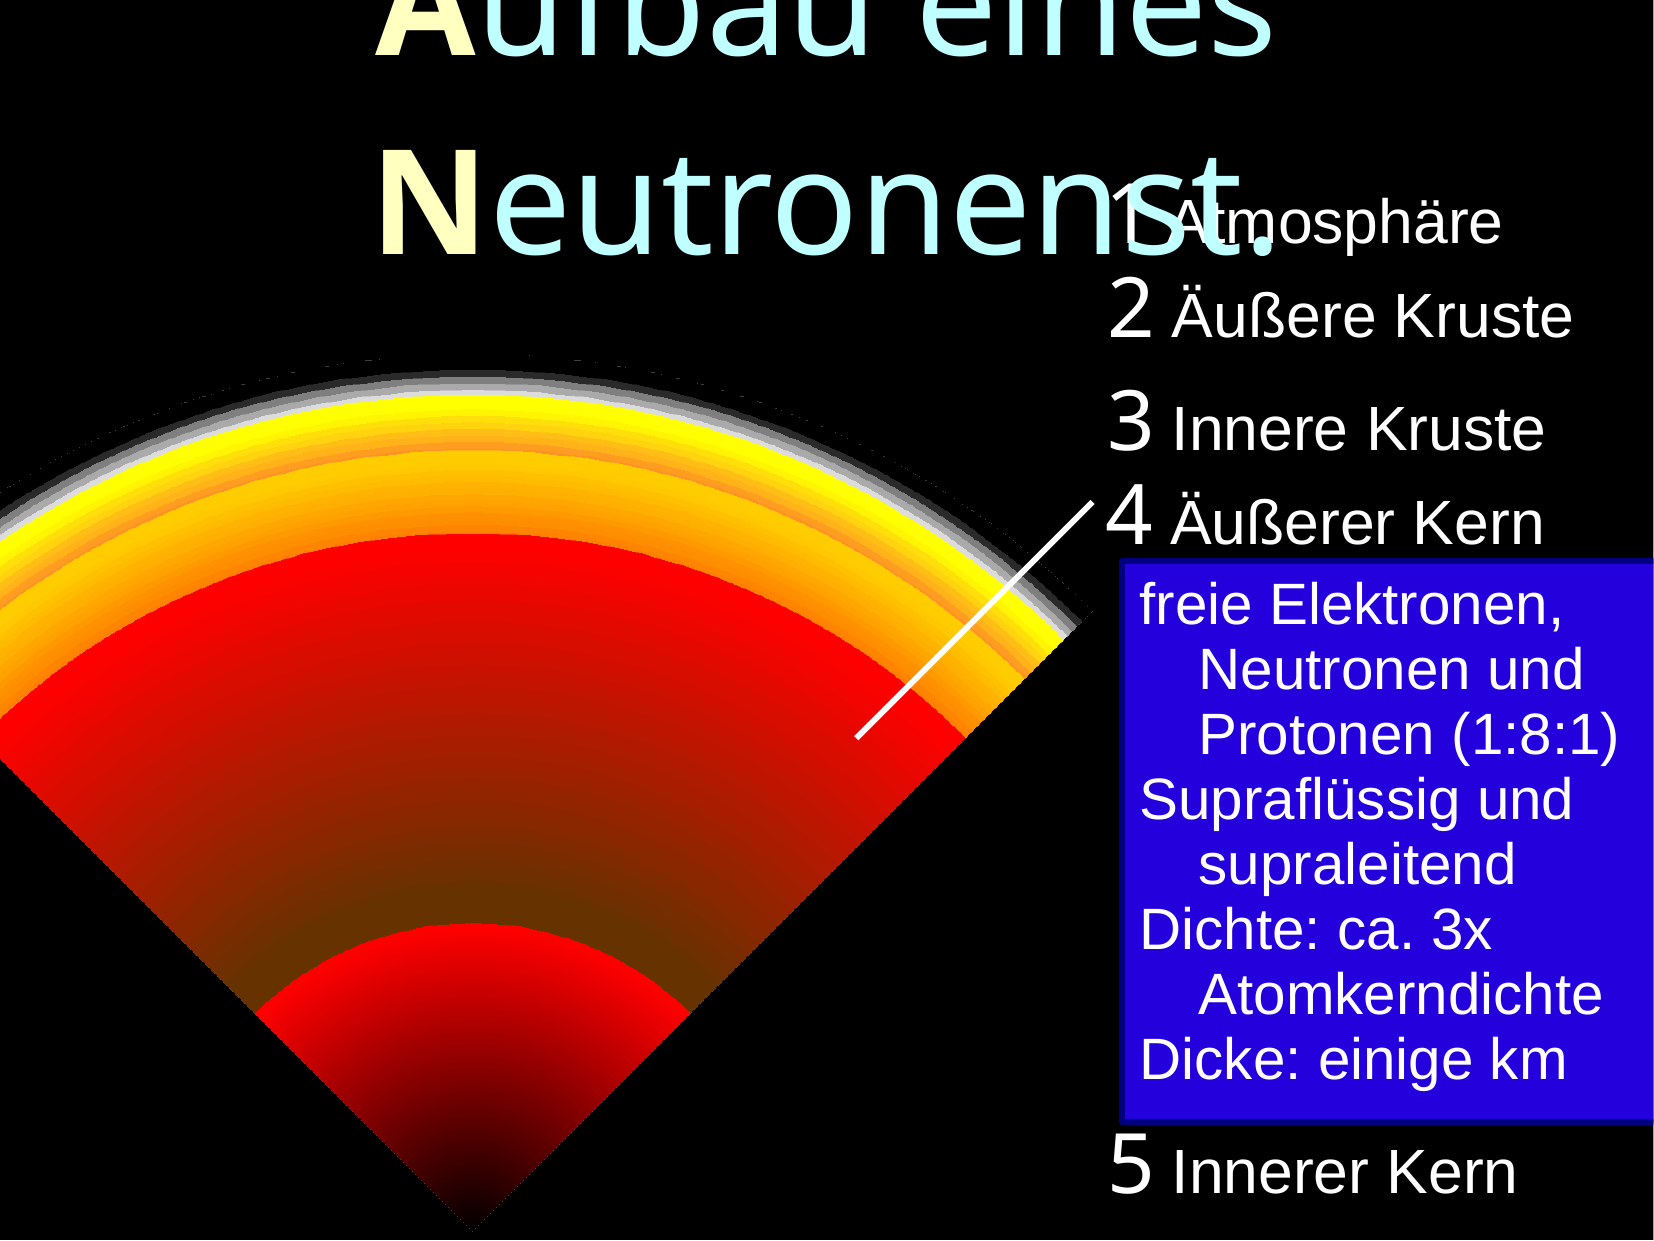

# Aufbau eines Neutronenst.
1 Atmosphäre
2 Äußere Kruste
3 Innere Kruste
4 Äußerer Kern
freie Elektronen,
Neutronen und
Protonen (1:8:1)
Supraflüssig und
supraleitend
Dichte: ca. 3x
Atomkerndichte
Dicke: einige km
5 Innerer Kern